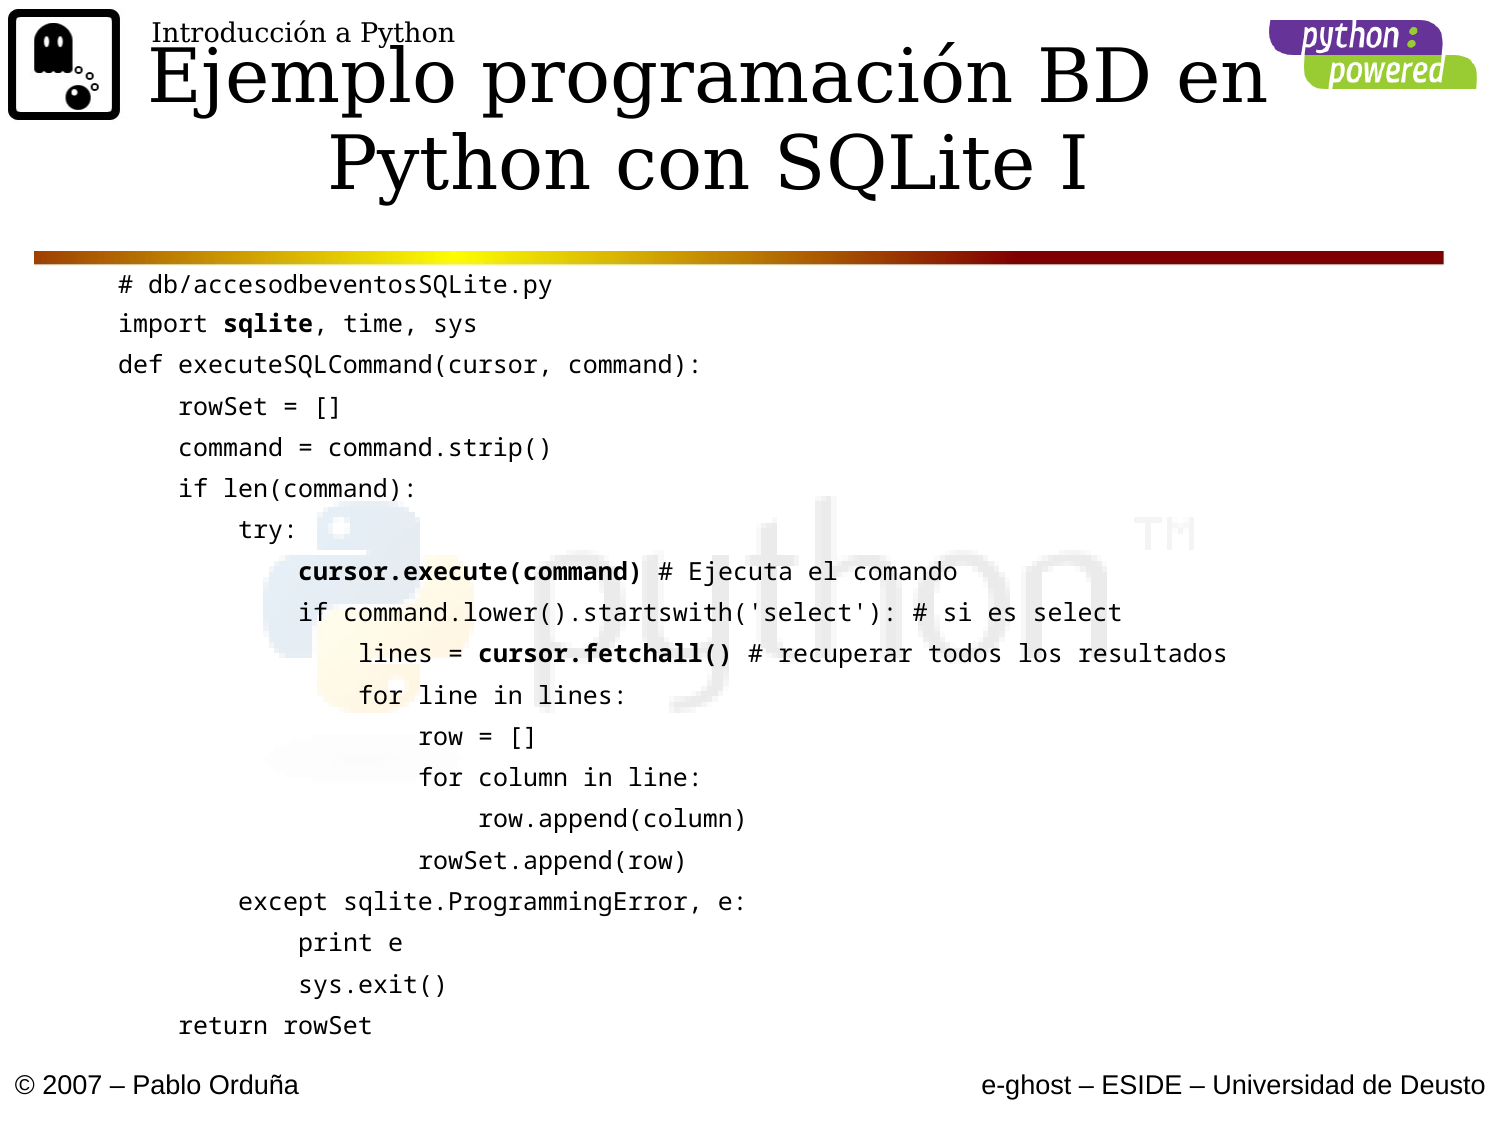

# Ejemplo programación BD en Python con SQLite I
# db/accesodbeventosSQLite.py
import sqlite, time, sys
def executeSQLCommand(cursor, command):
 rowSet = []
 command = command.strip()
 if len(command):
 try:
 cursor.execute(command) # Ejecuta el comando
 if command.lower().startswith('select'): # si es select
 lines = cursor.fetchall() # recuperar todos los resultados
 for line in lines:
 row = []
 for column in line:
 row.append(column)
 rowSet.append(row)
 except sqlite.ProgrammingError, e:
 print e
 sys.exit()
 return rowSet